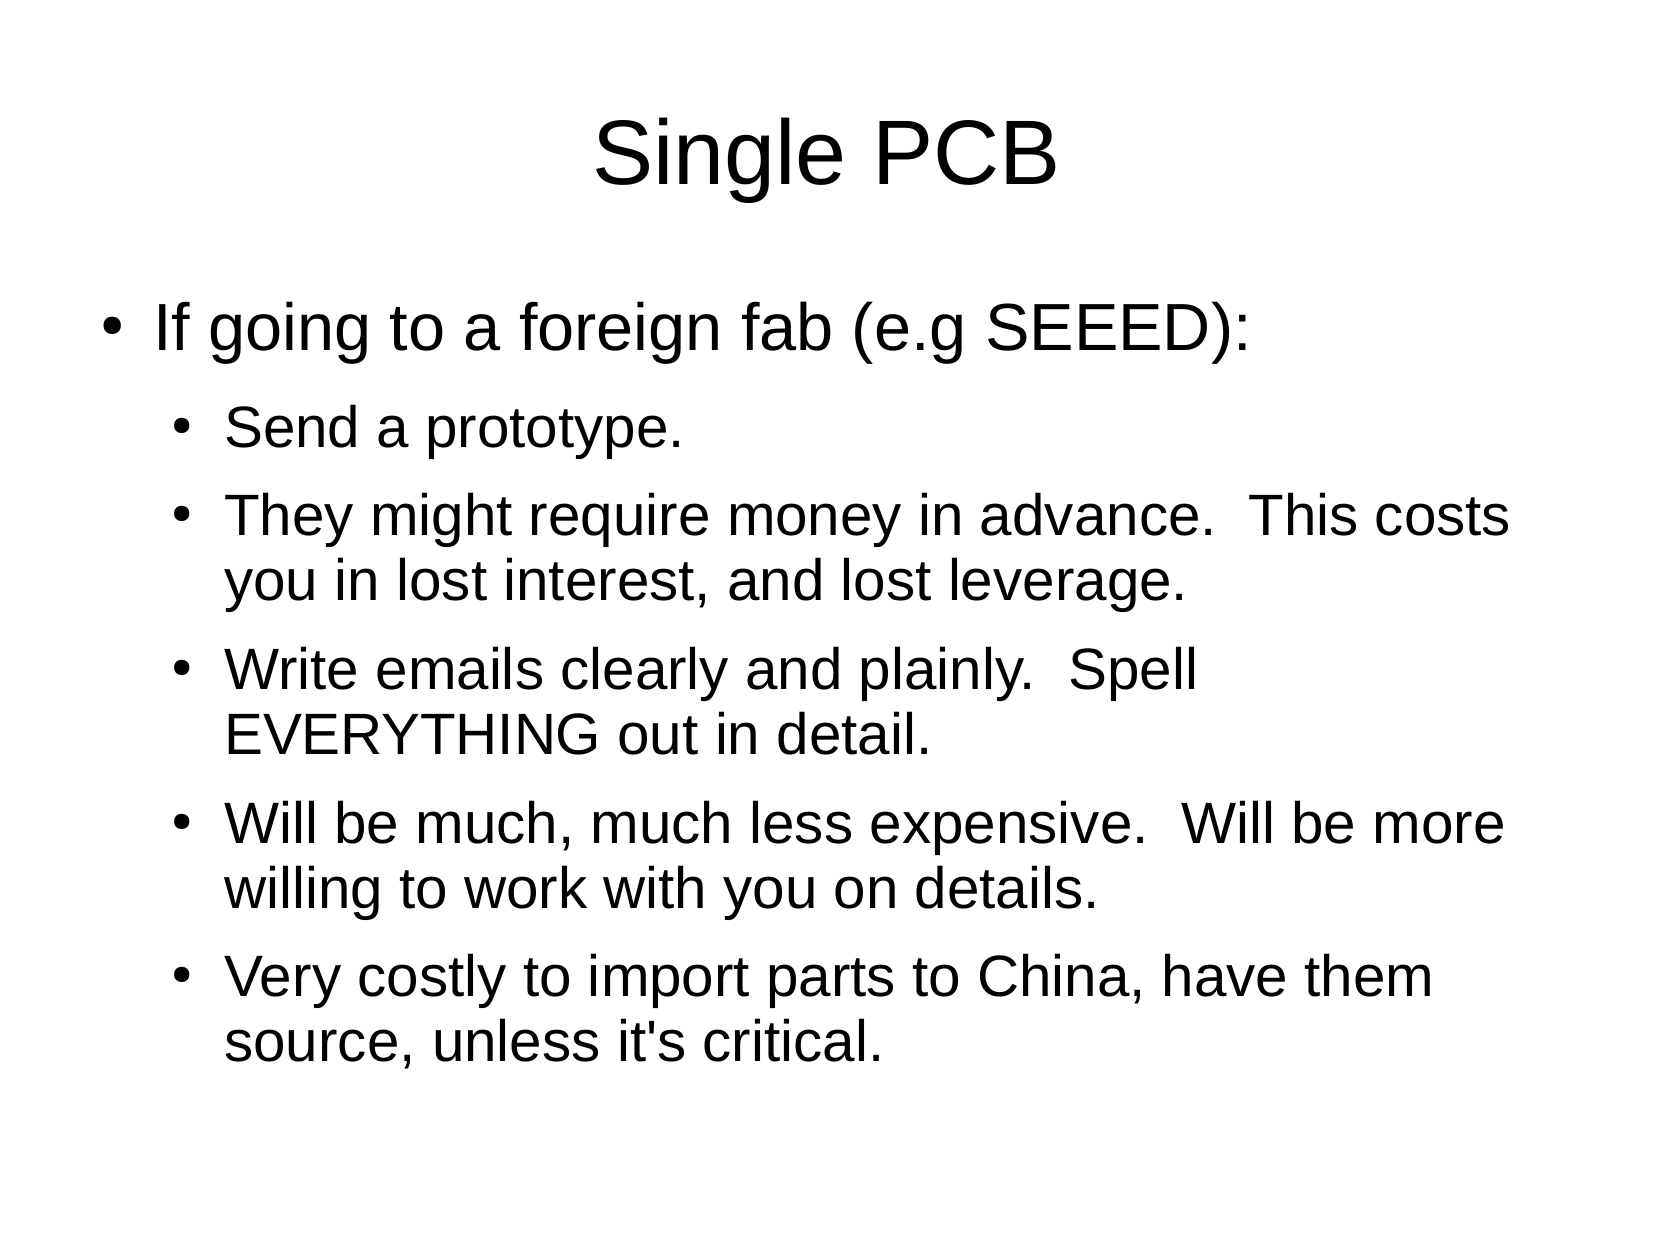

# Single PCB
If going to a foreign fab (e.g SEEED):
Send a prototype.
They might require money in advance. This costs you in lost interest, and lost leverage.
Write emails clearly and plainly. Spell EVERYTHING out in detail.
Will be much, much less expensive. Will be more willing to work with you on details.
Very costly to import parts to China, have them source, unless it's critical.